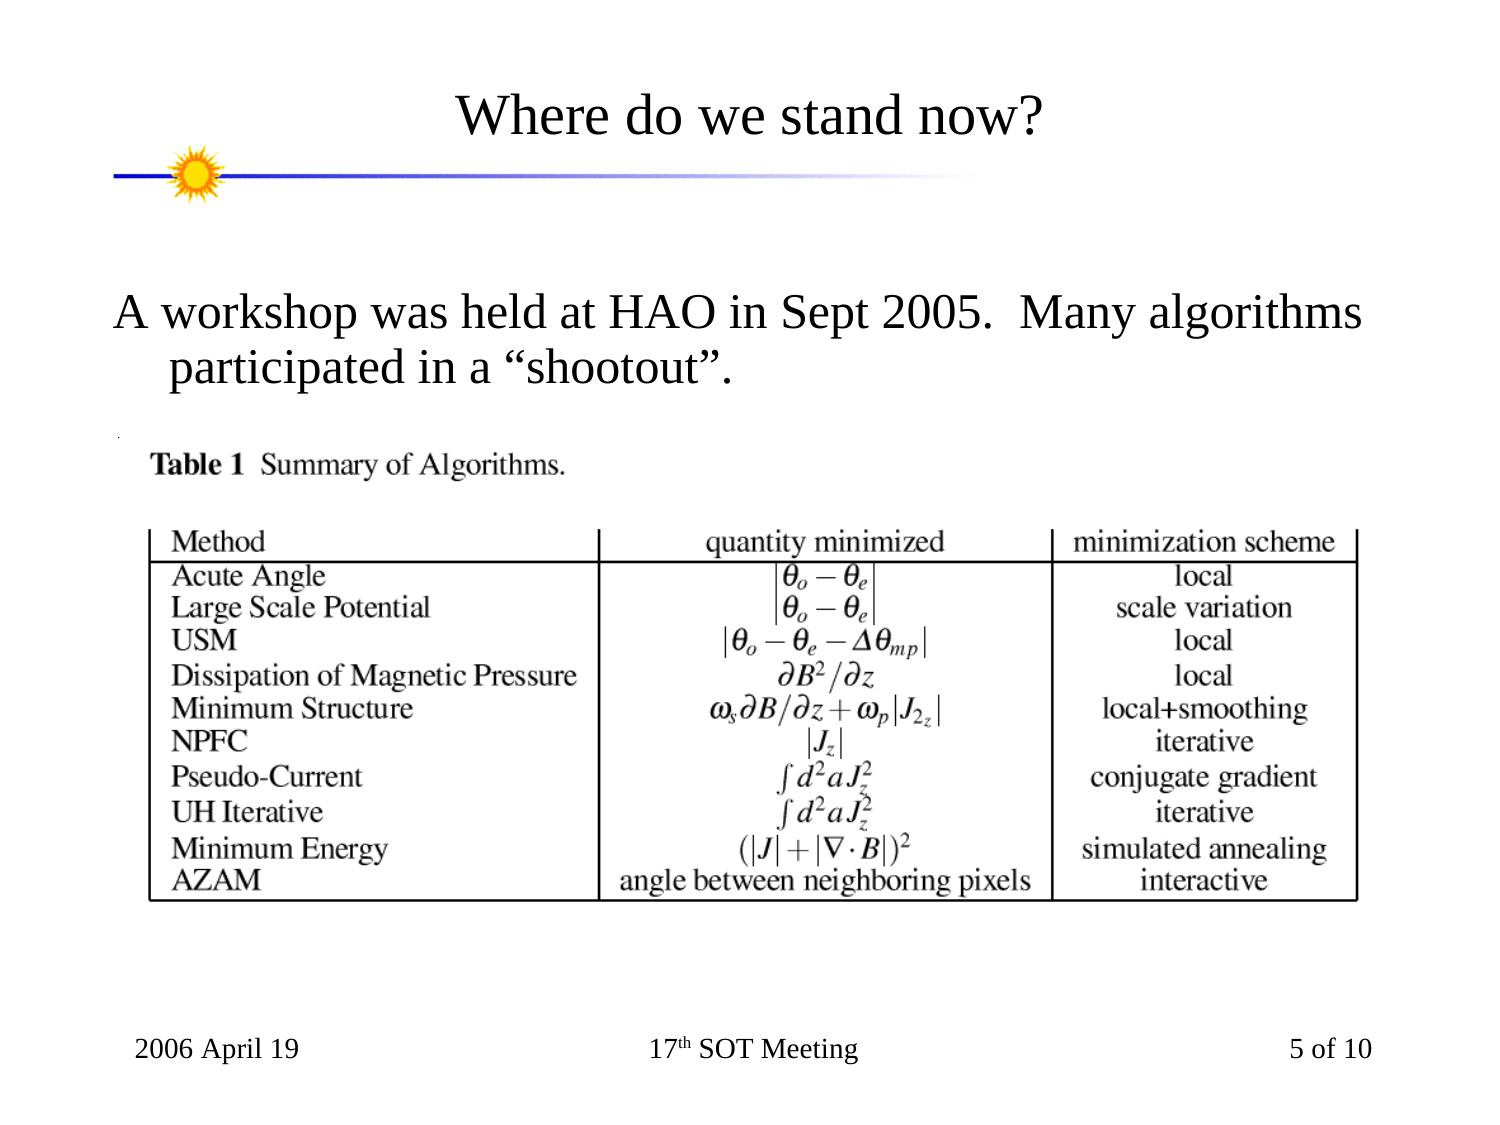

# Where do we stand now?
A workshop was held at HAO in Sept 2005. Many algorithms participated in a “shootout”.
5